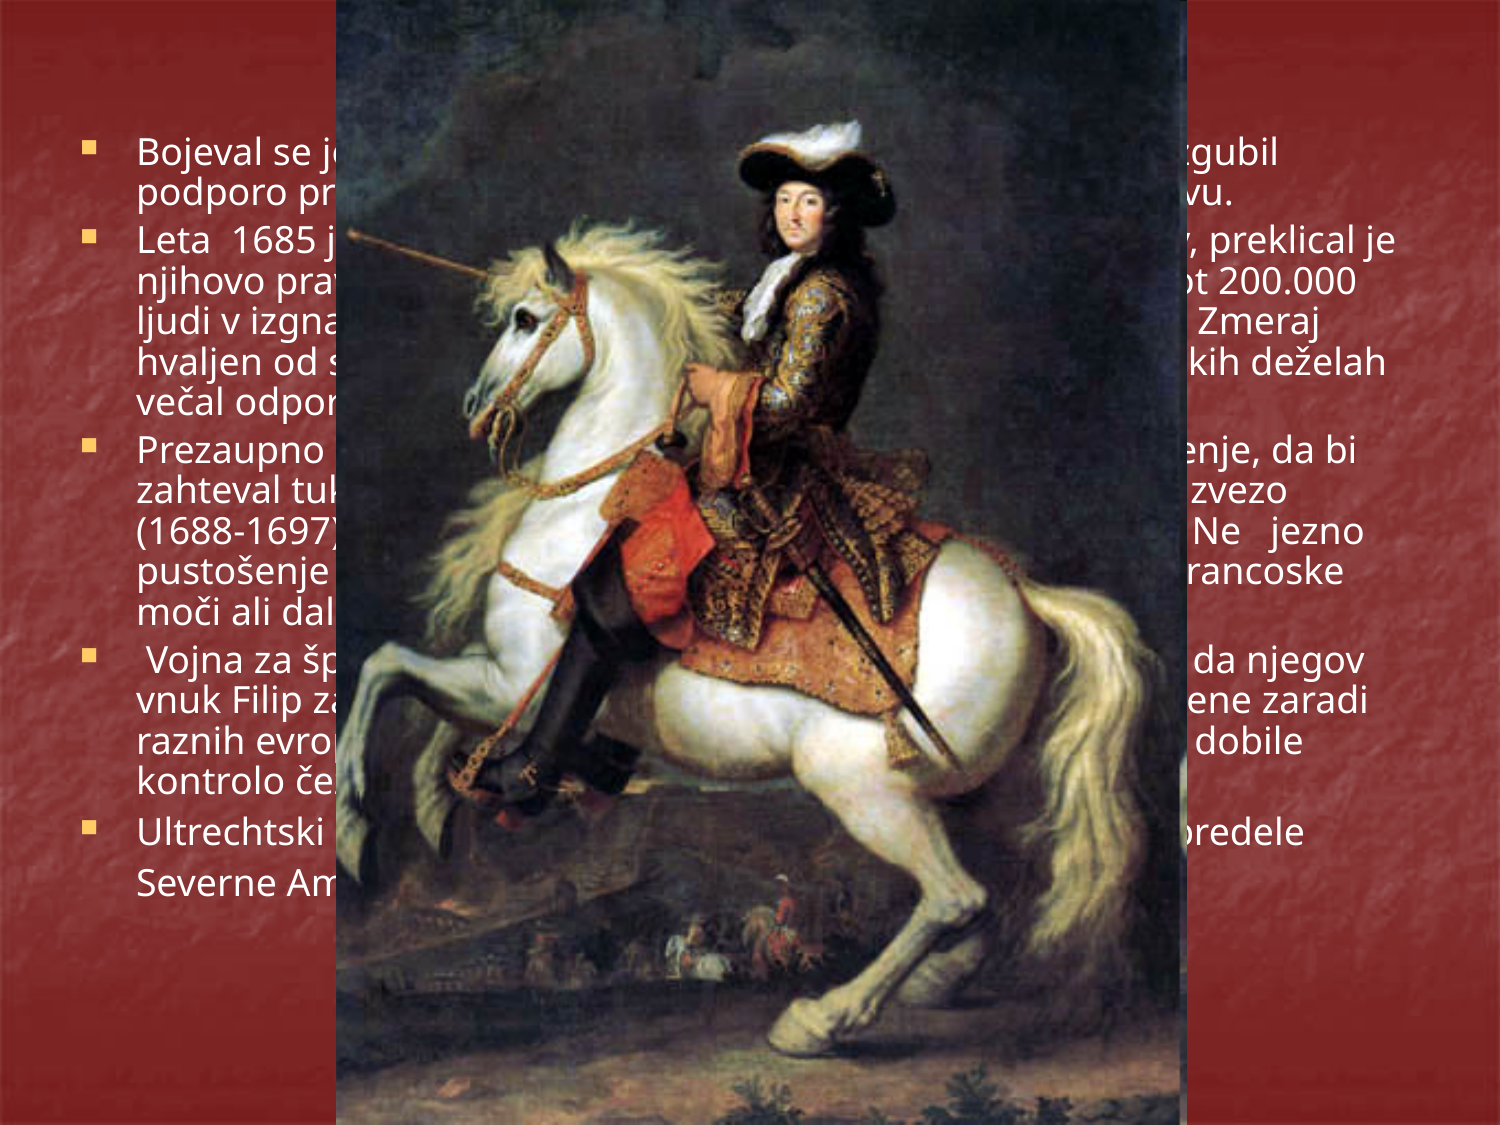

#
Bojeval se je zoper nizozemske protestante, zato je Ludvik izgubil podporo pri Hugenotih in jo pridobil pri krščanskem plemstvu.
Leta 1685 je bil odločen za vojaško spreobrnitev Hugenotov, preklical je njihovo pravico do svobode –Nantesov edikt. Poslal je več kot 200.000 ljudi v izgnanstvo in s tem sprožil ponoven upor Hugenotov. Zmeraj hvaljen od svojih krščanskih podložnikov, se je v protestantskih deželah večal odpor do Ludvika.
Prezaupno in nepremišljeno je leta 1688 poslal vojsko v Porenje, da bi zahteval tukajšnje ozemlje za svoje. Ta vojna z Augsburgško zvezo (1688-1697) je prinesla resen primanjkljaj v Ludvikovi vojski. Ne jezno pustošenje Porenja, niti Ryswiški mir (1697) nista izboljšala francoske moči ali dali slavo monarhiji.
 Vojna za špansko nasledstvo (1701-1713), je izvirala iz želje, da njegov vnuk Filip zasede španski prestol. Ludvikove armade, oslabljene zaradi raznih evropskih zvez, so izgubile večino pomembnih bitk, a dobile kontrolo čez Španijo.
Ultrechtski sporazum (1713), kateri je dodelil Franciji razne predele Severne Amerike, je priznal Filipa kot kralja Španije